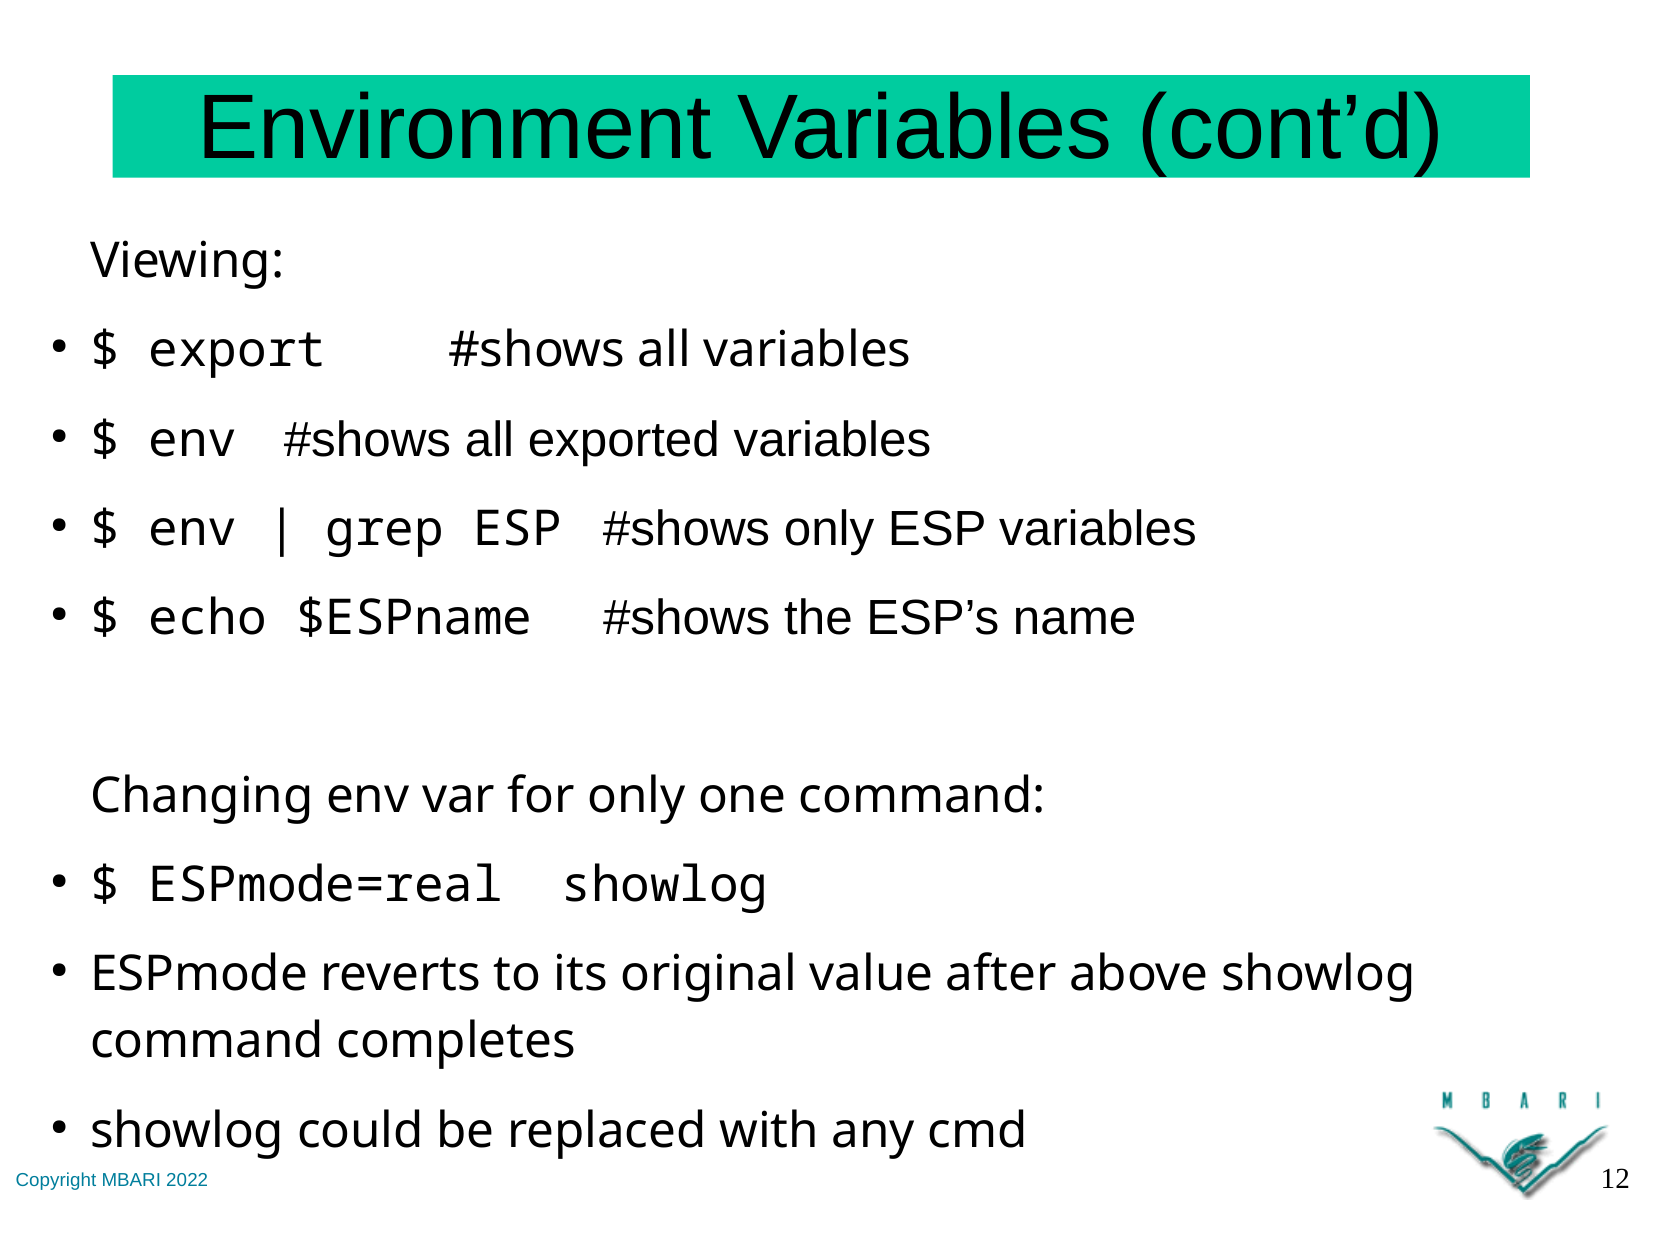

# Environment Variables (cont’d)
Viewing:
$ export		 #shows all variables
$ env		 #shows all exported variables
$ env | grep ESP #shows only ESP variables
$ echo $ESPname 	 #shows the ESP’s name
Changing env var for only one command:
$ ESPmode=real showlog
ESPmode reverts to its original value after above showlog command completes
showlog could be replaced with any cmd